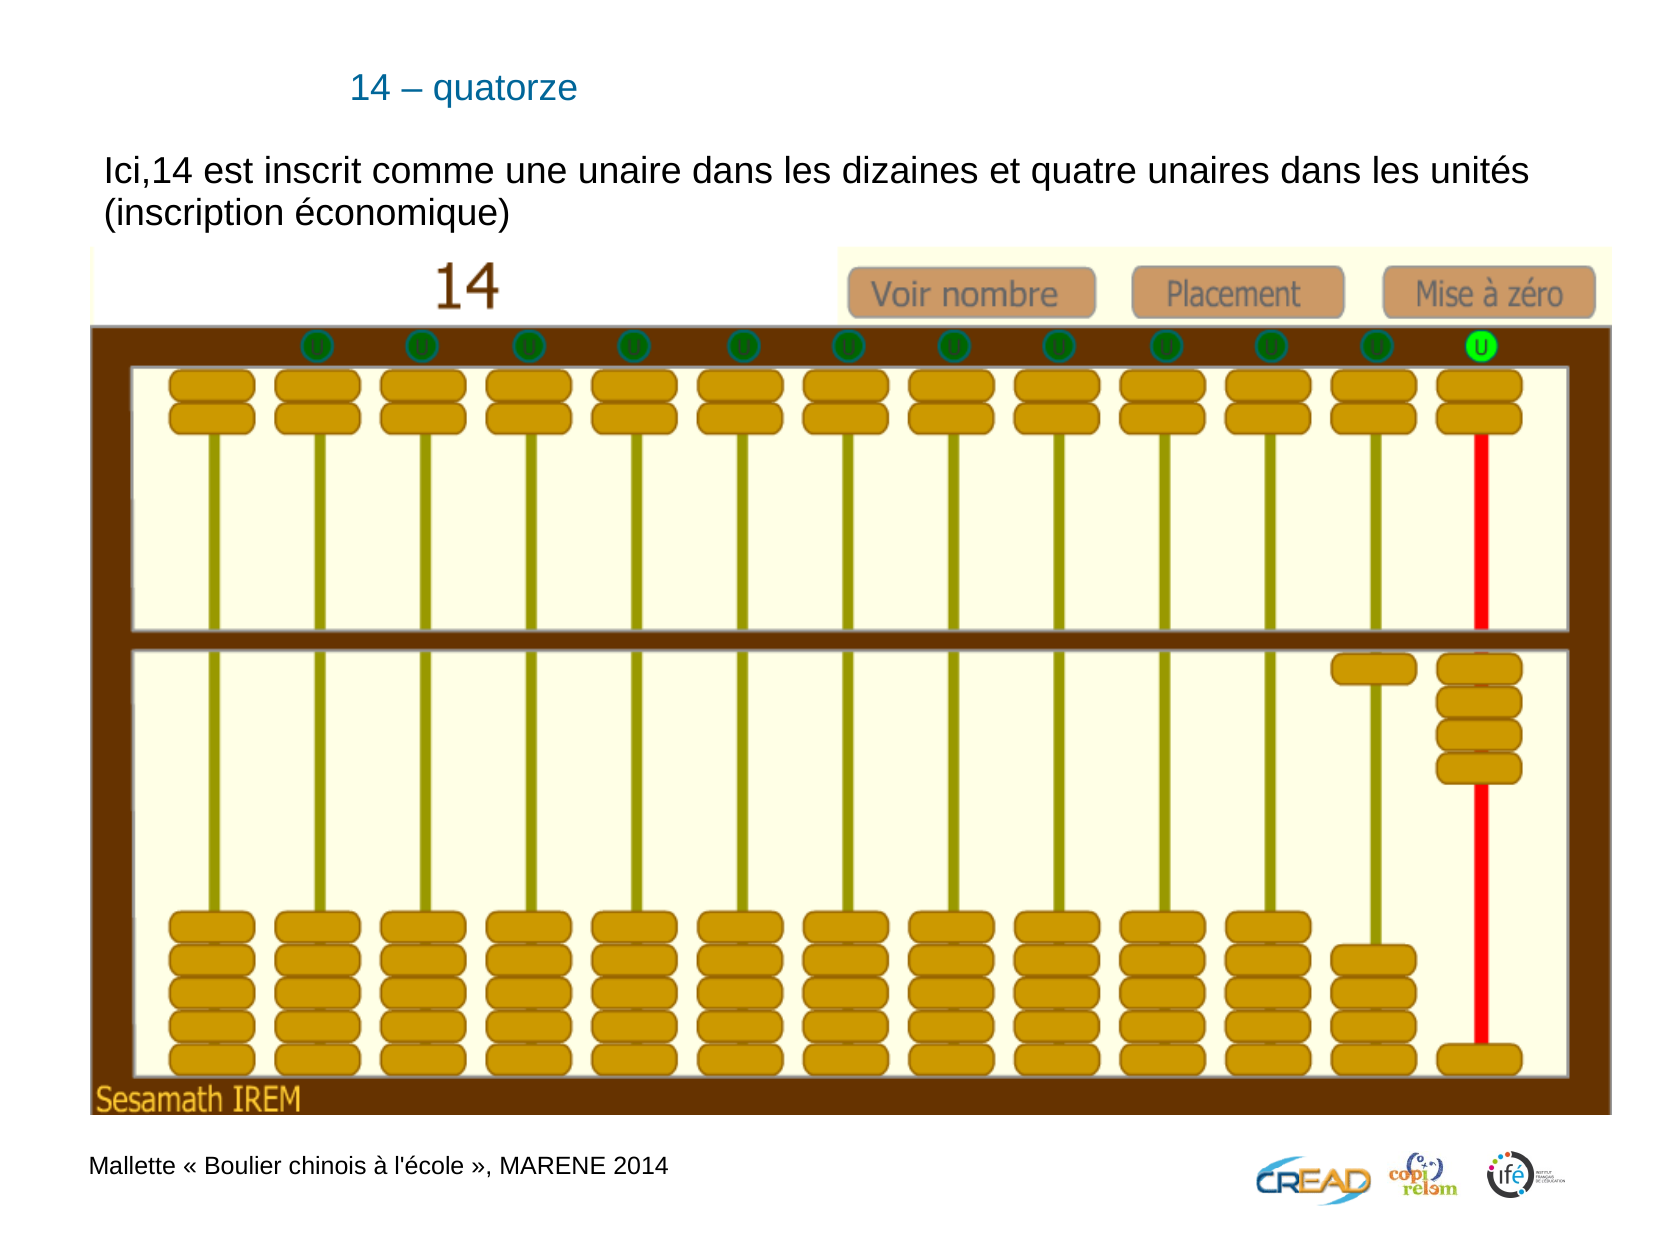

14 – quatorze
Ici,14 est inscrit comme une unaire dans les dizaines et quatre unaires dans les unités
(inscription économique)